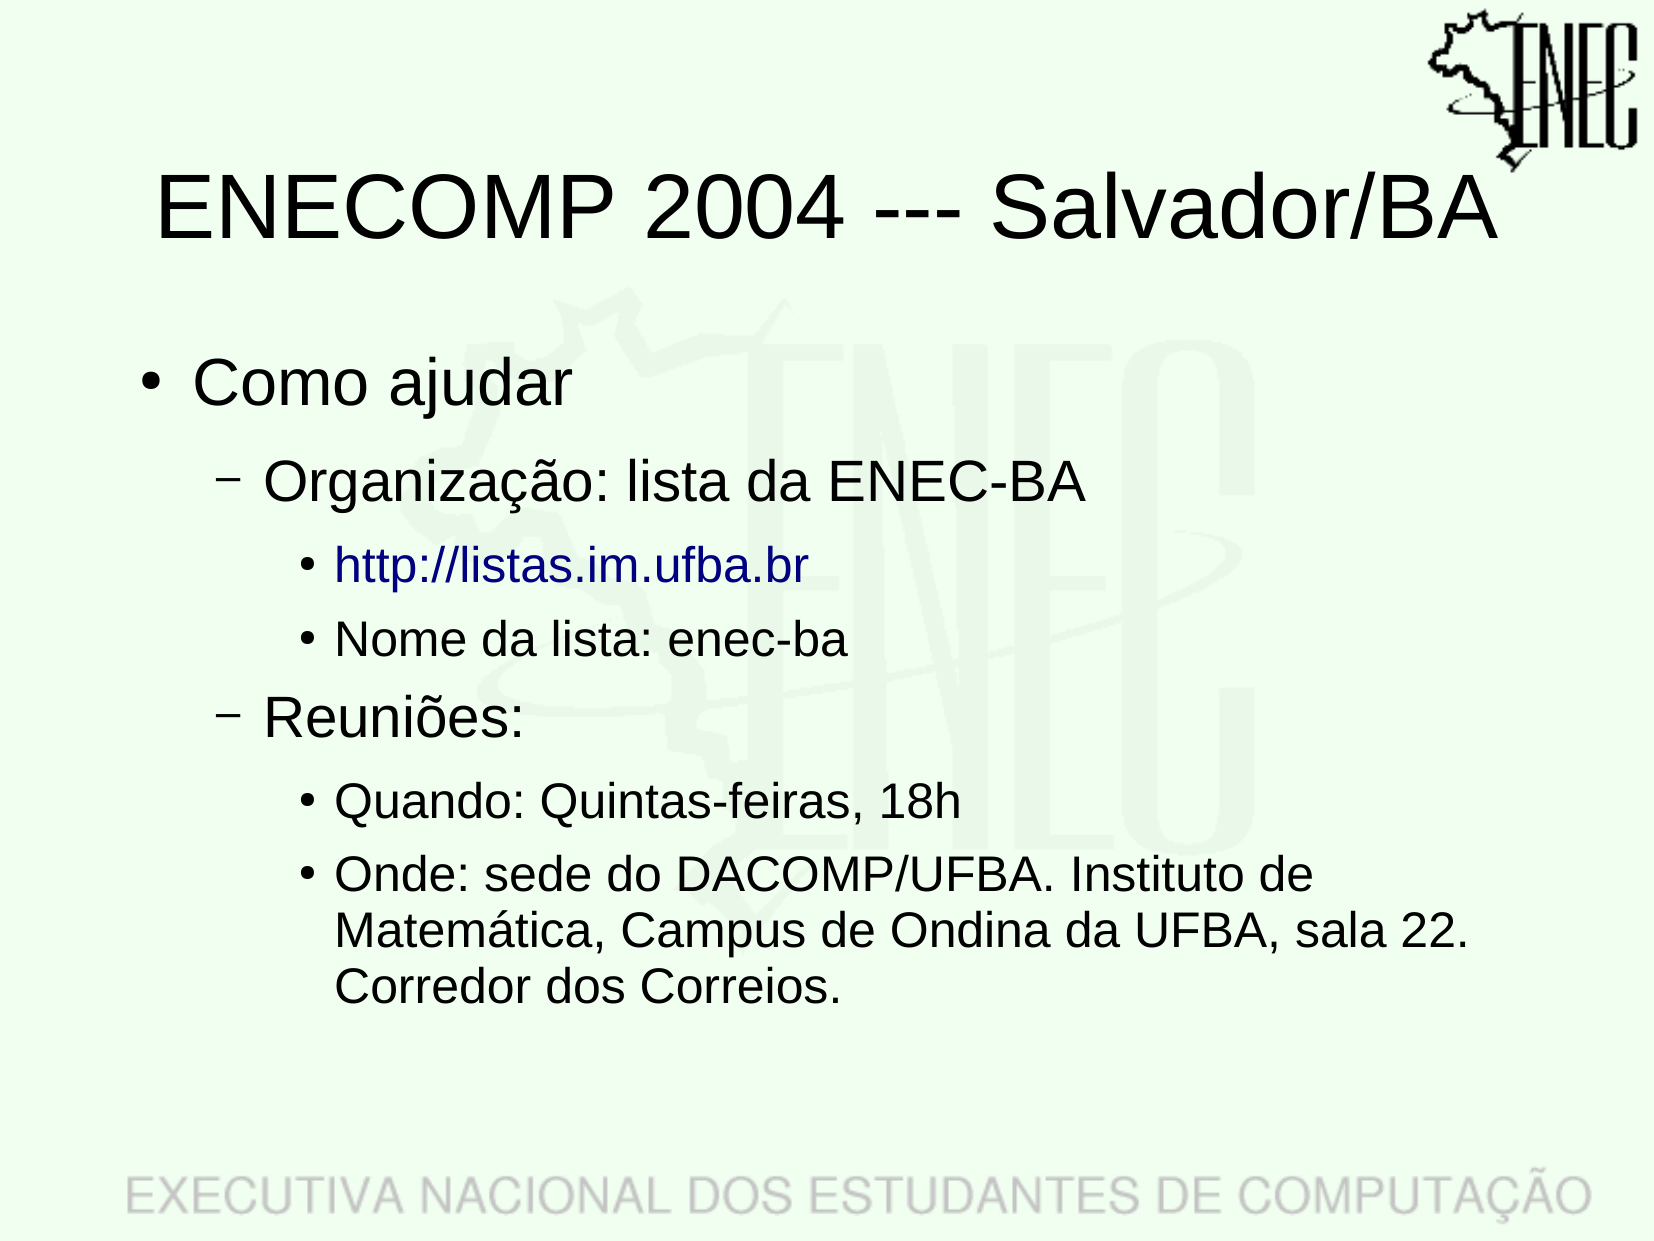

# ENECOMP 2004 --- Salvador/BA
Como ajudar
Organização: lista da ENEC-BA
http://listas.im.ufba.br
Nome da lista: enec-ba
Reuniões:
Quando: Quintas-feiras, 18h
Onde: sede do DACOMP/UFBA. Instituto de Matemática, Campus de Ondina da UFBA, sala 22. Corredor dos Correios.